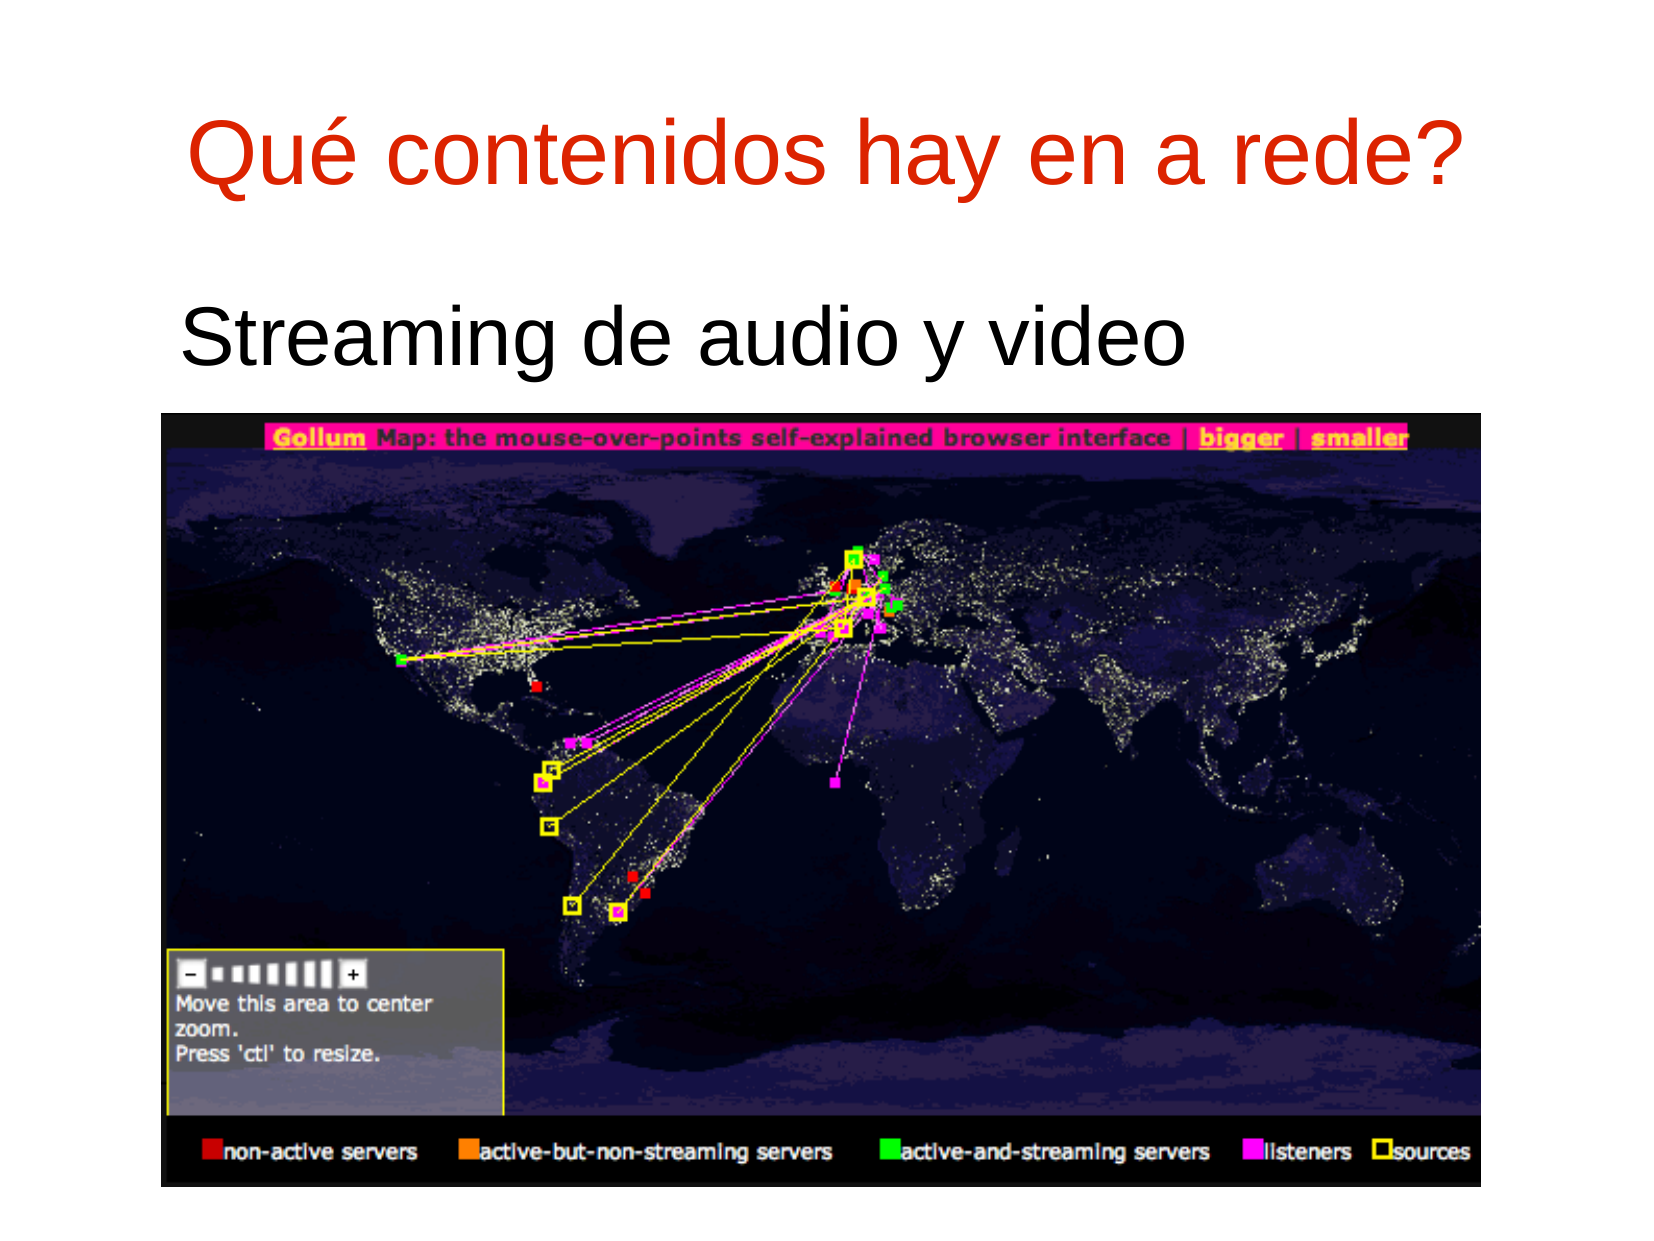

# Qué contenidos hay en a rede?
Streaming de audio y video